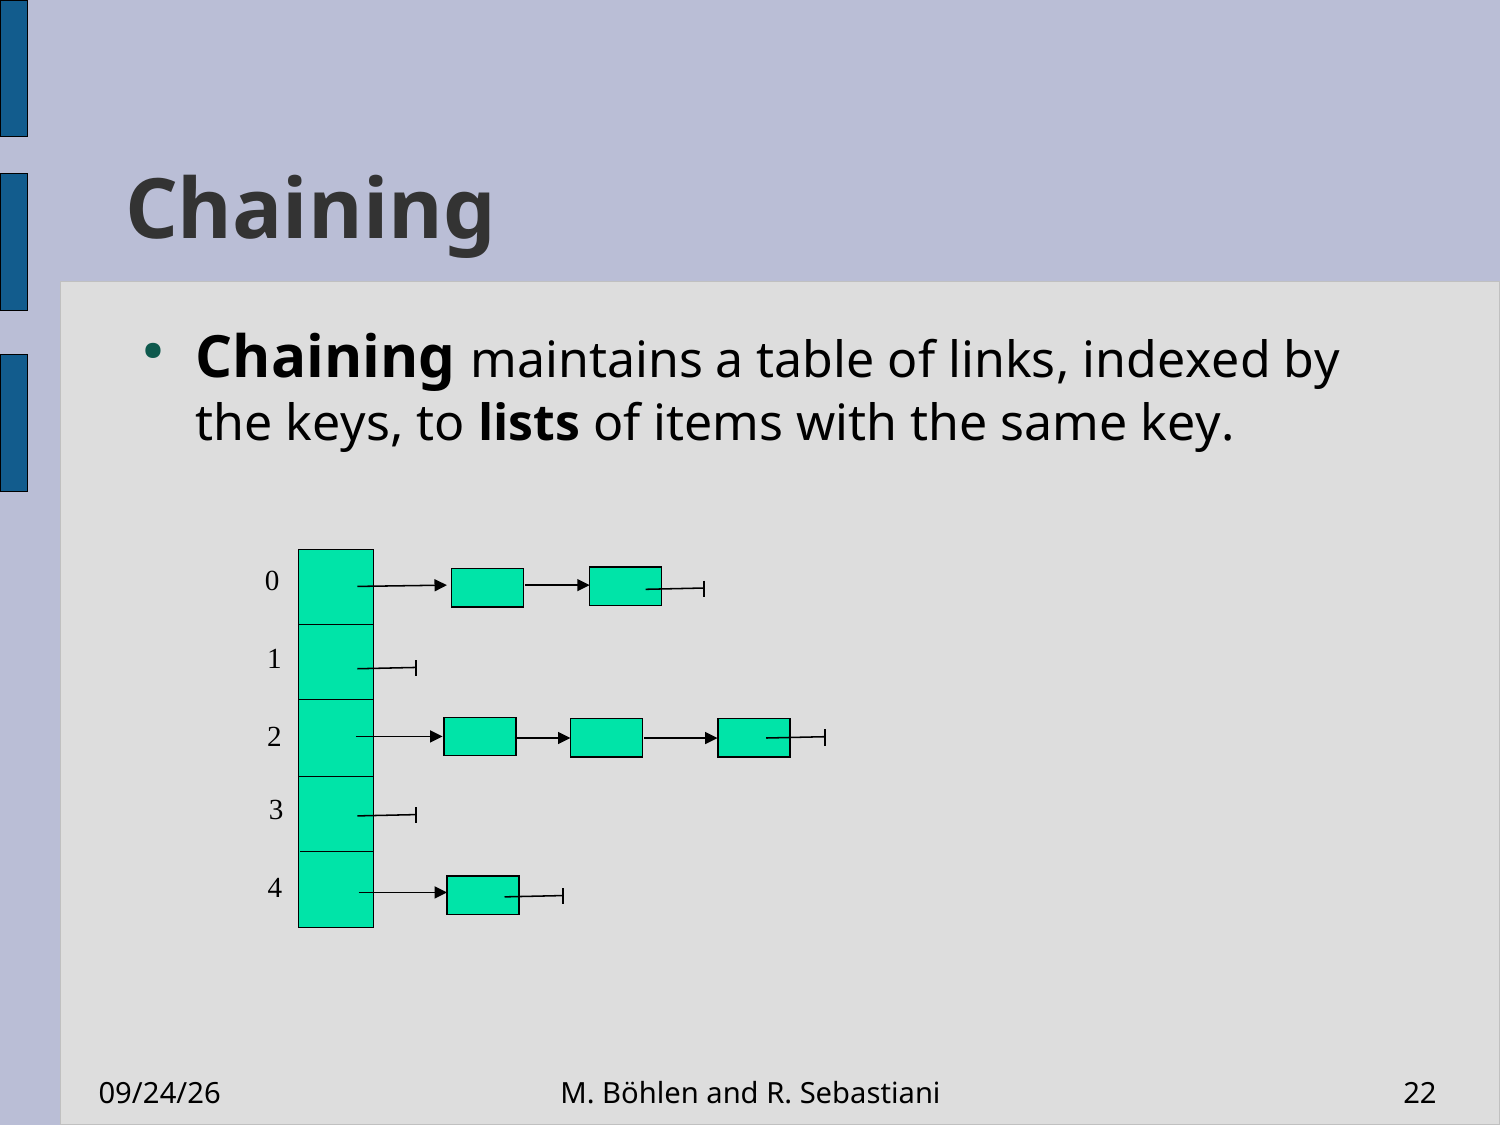

# Chaining
Chaining maintains a table of links, indexed by the keys, to lists of items with the same key.
0
1
2
3
4
M. Böhlen and R. Sebastiani
22